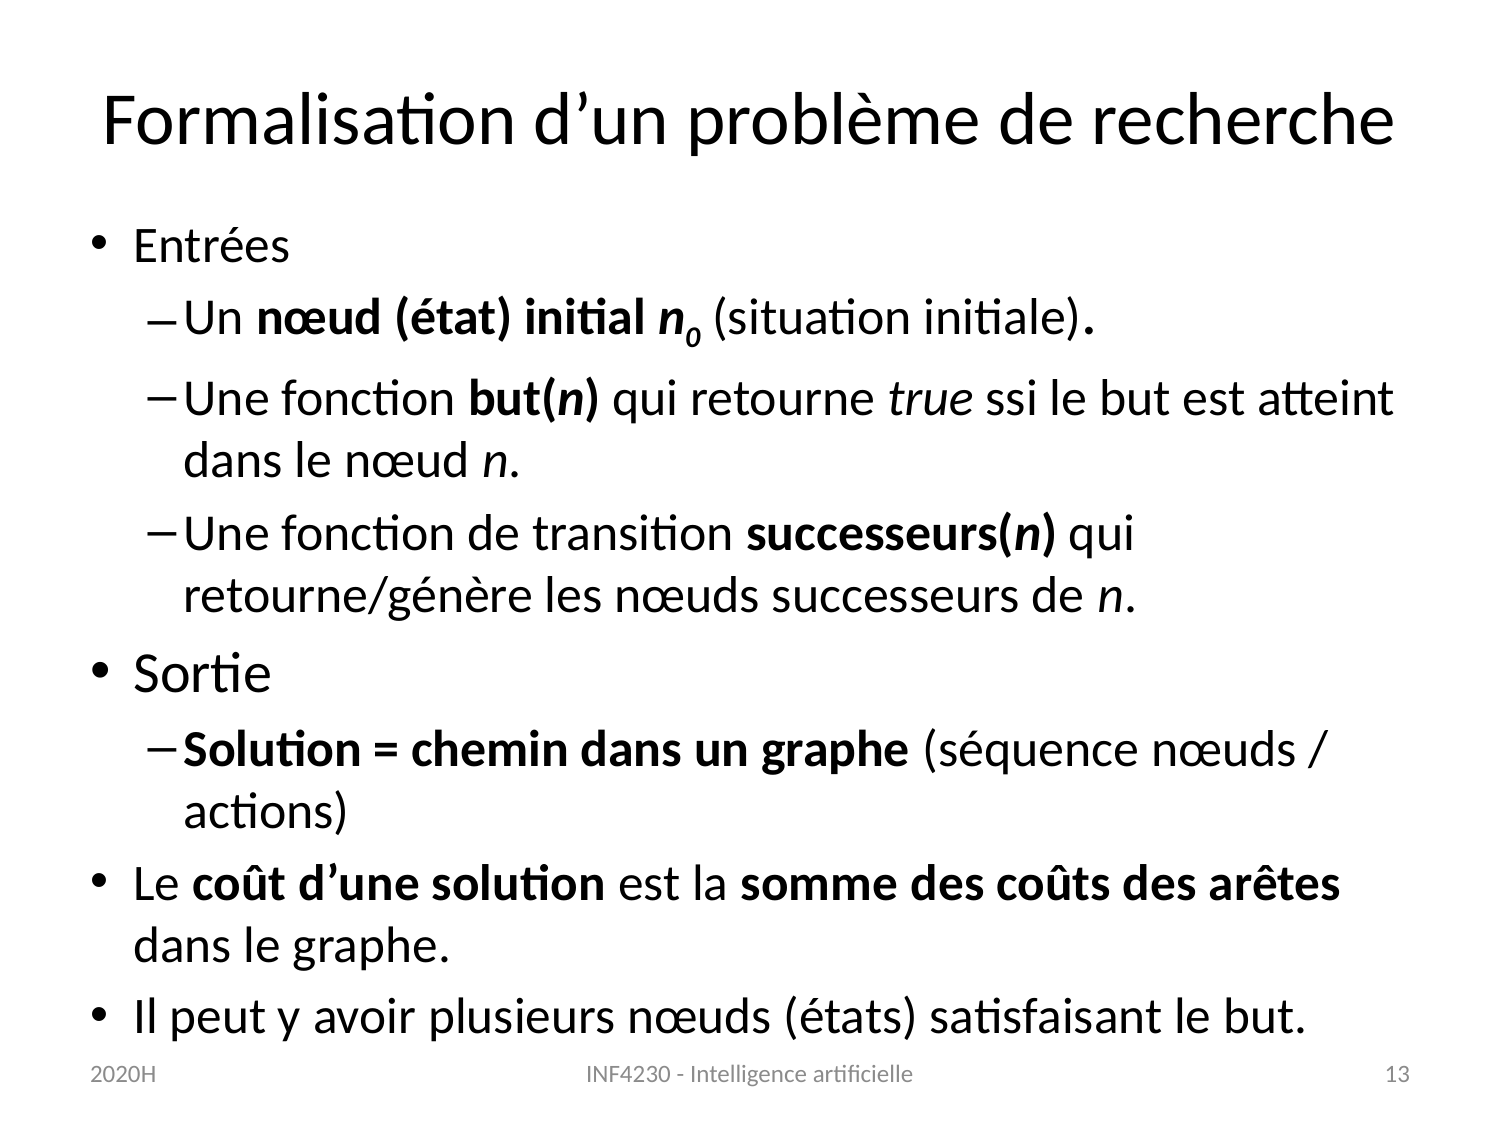

# Formalisation d’un problème de recherche
Entrées
Un nœud (état) initial n0 (situation initiale).
Une fonction but(n) qui retourne true ssi le but est atteint dans le nœud n.
Une fonction de transition successeurs(n) qui retourne/génère les nœuds successeurs de n.
Sortie
Solution = chemin dans un graphe (séquence nœuds / actions)
Le coût d’une solution est la somme des coûts des arêtes dans le graphe.
Il peut y avoir plusieurs nœuds (états) satisfaisant le but.
2020H
INF4230 - Intelligence artificielle